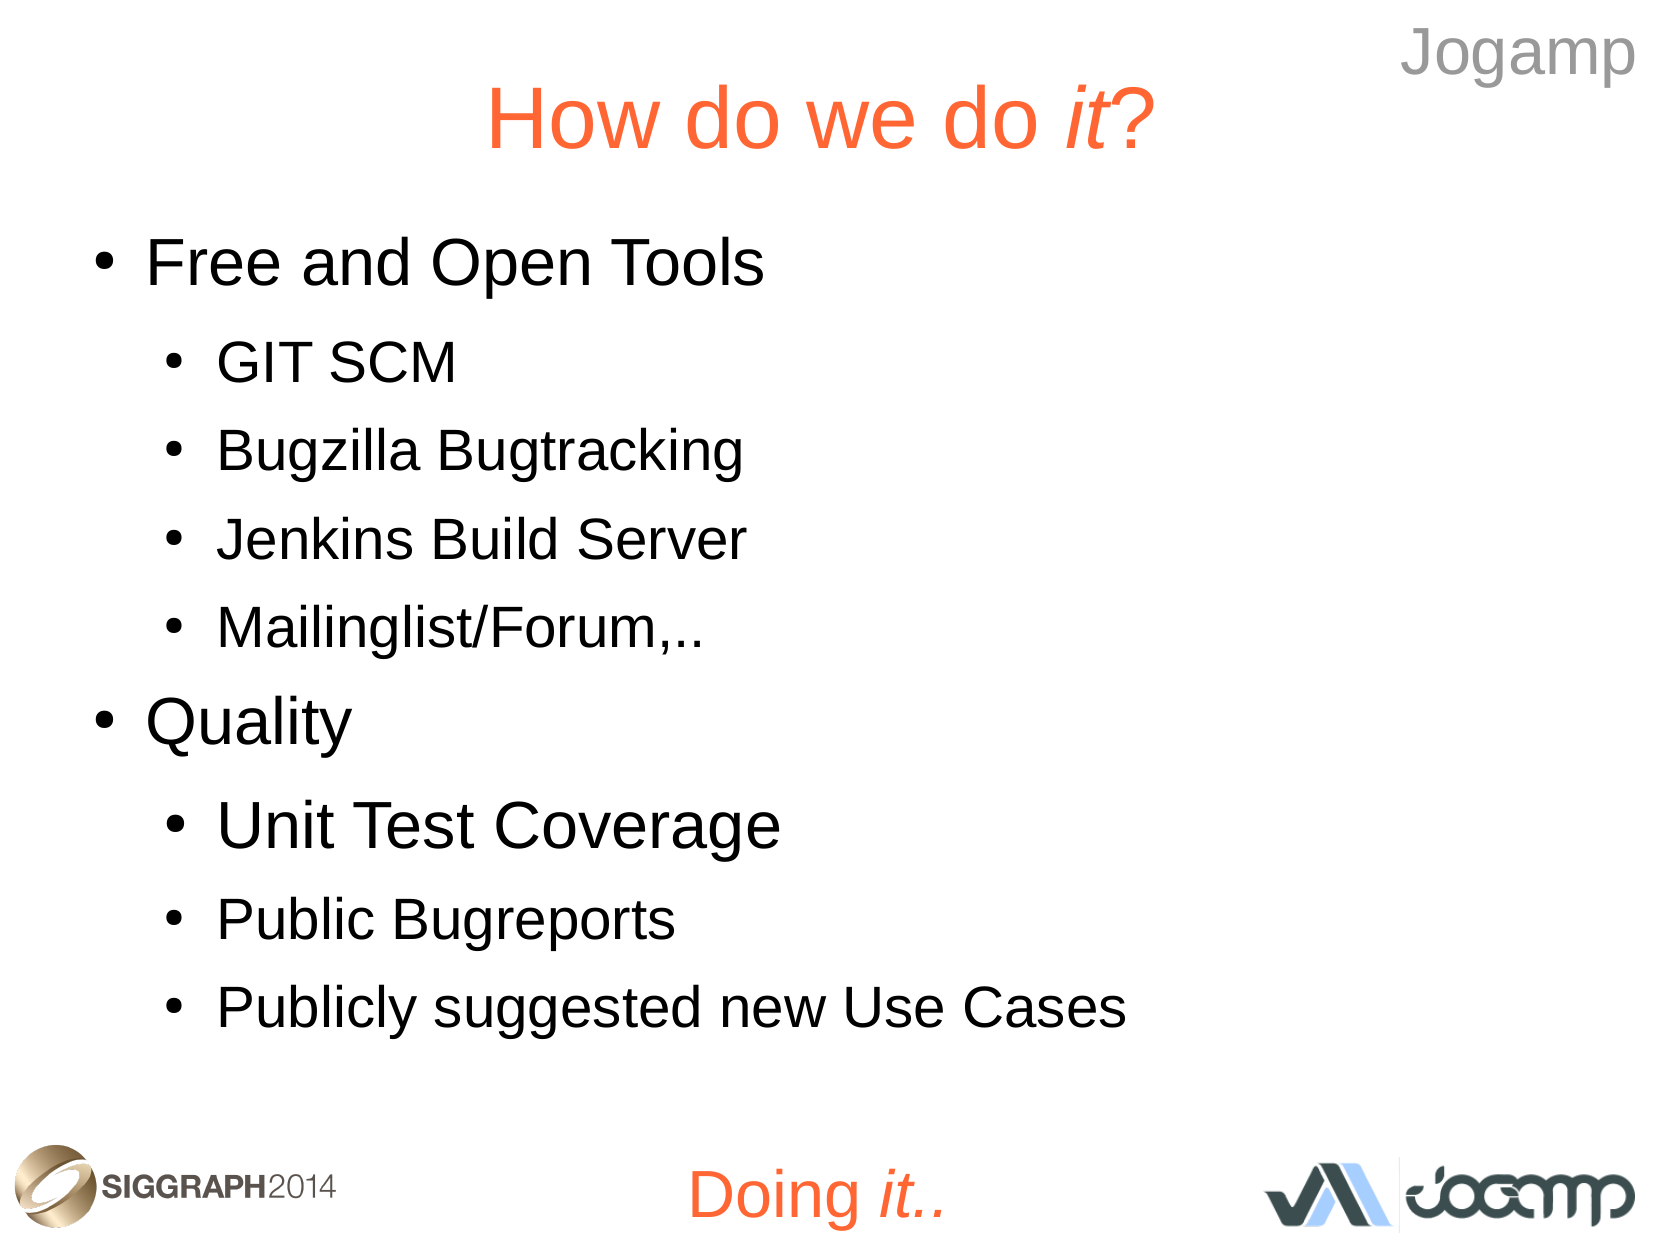

Jogamp
# How do we do it?
Free and Open Tools
GIT SCM
Bugzilla Bugtracking
Jenkins Build Server
Mailinglist/Forum,..
Quality
Unit Test Coverage
Public Bugreports
Publicly suggested new Use Cases
Doing it..